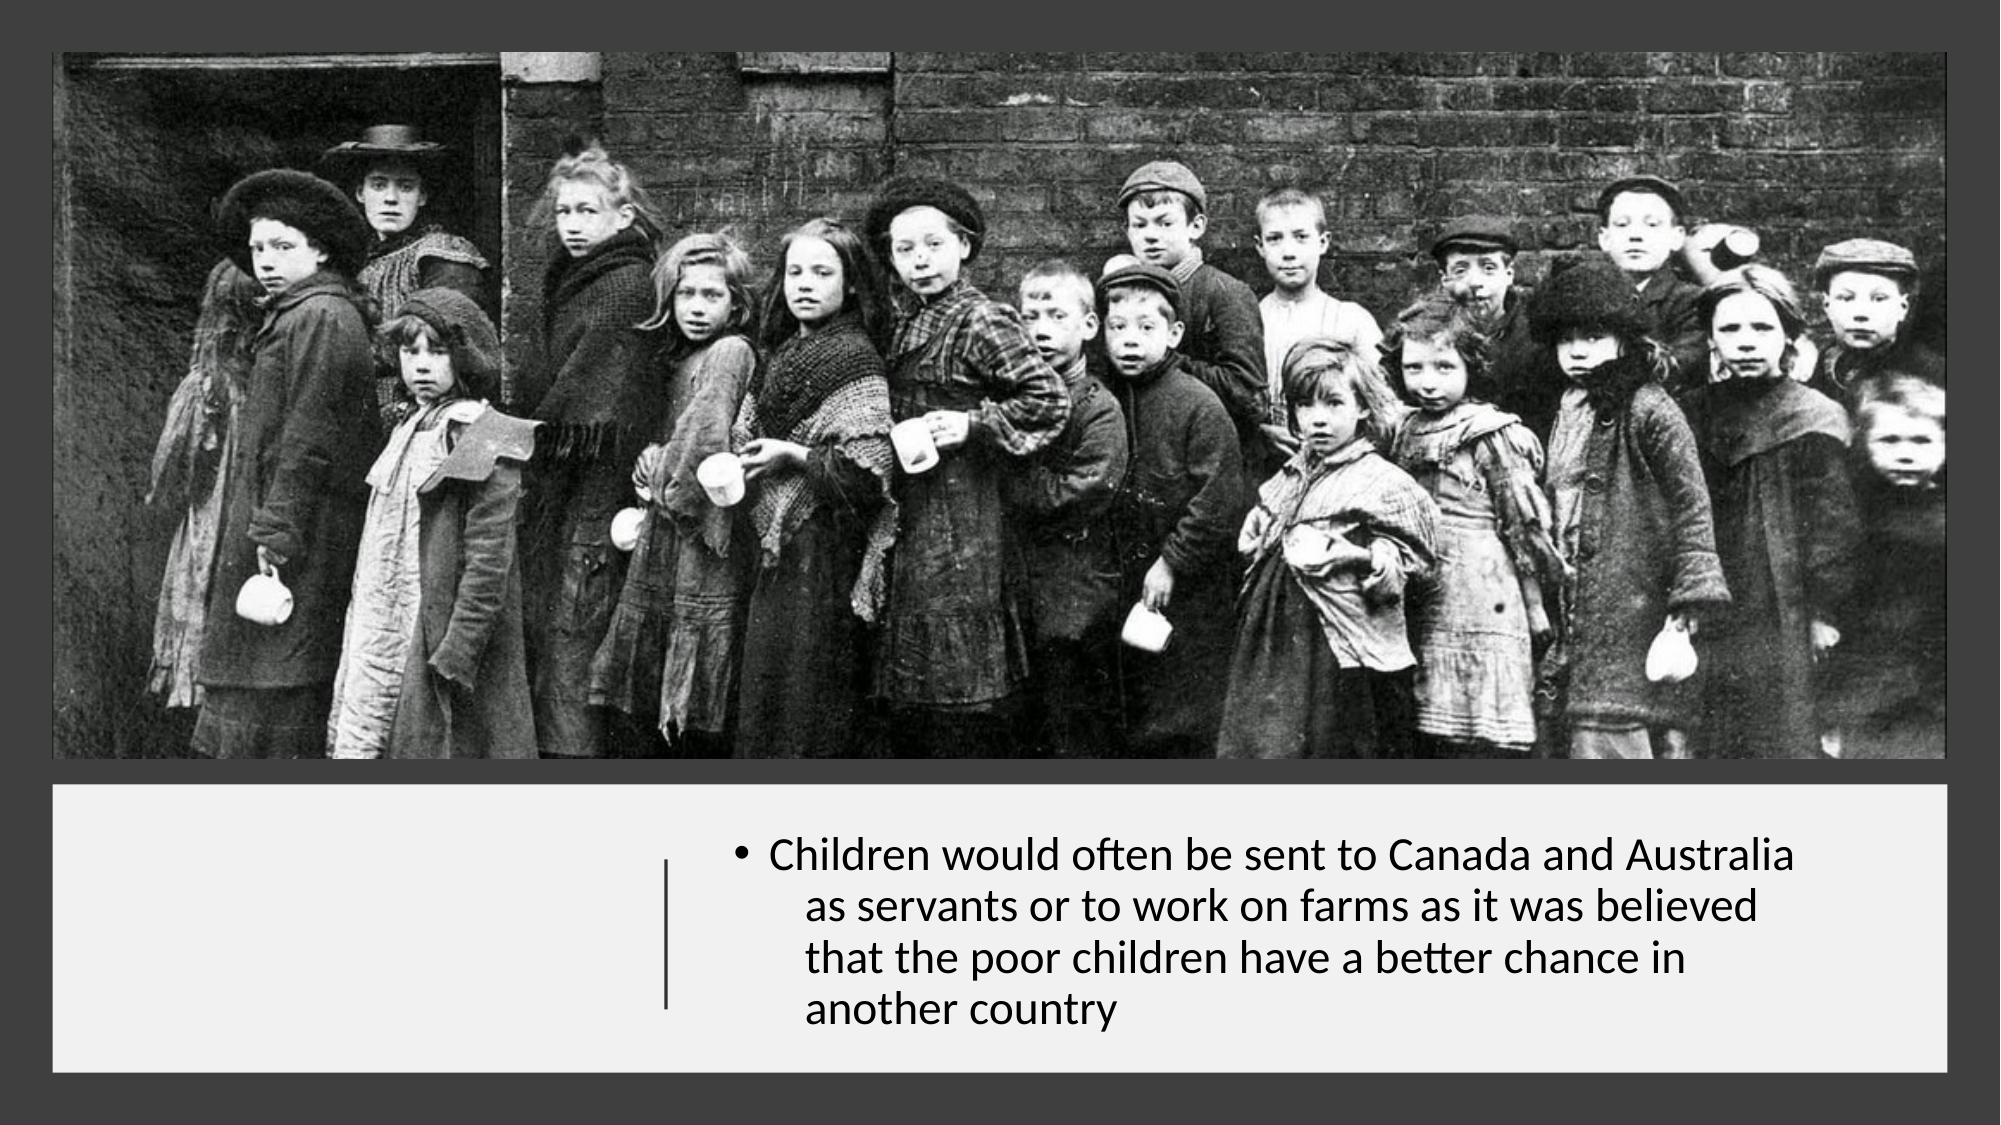

# Children would often be sent to Canada and Australia as servants or to work on farms as it was believed that the poor children have a better chance in another country